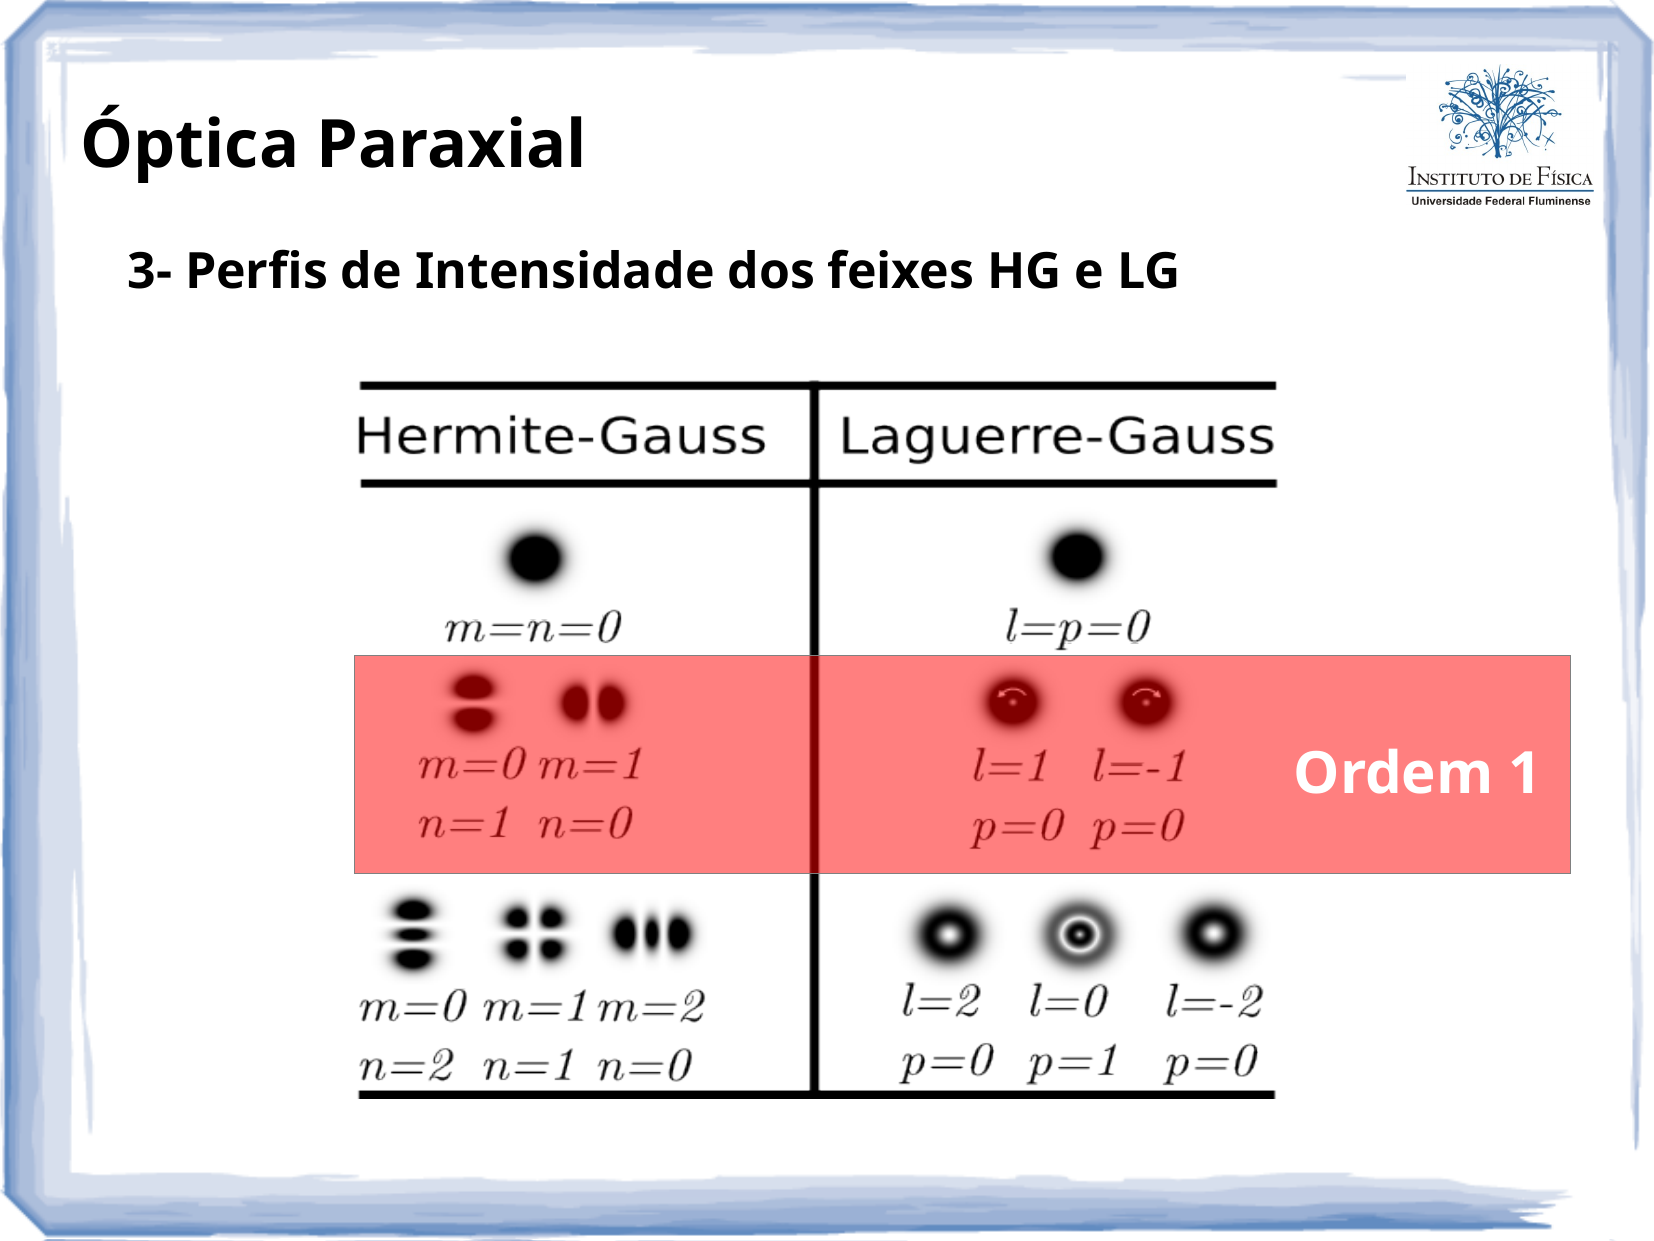

Óptica Paraxial
3- Perfis de Intensidade dos feixes HG e LG
Ordem 1